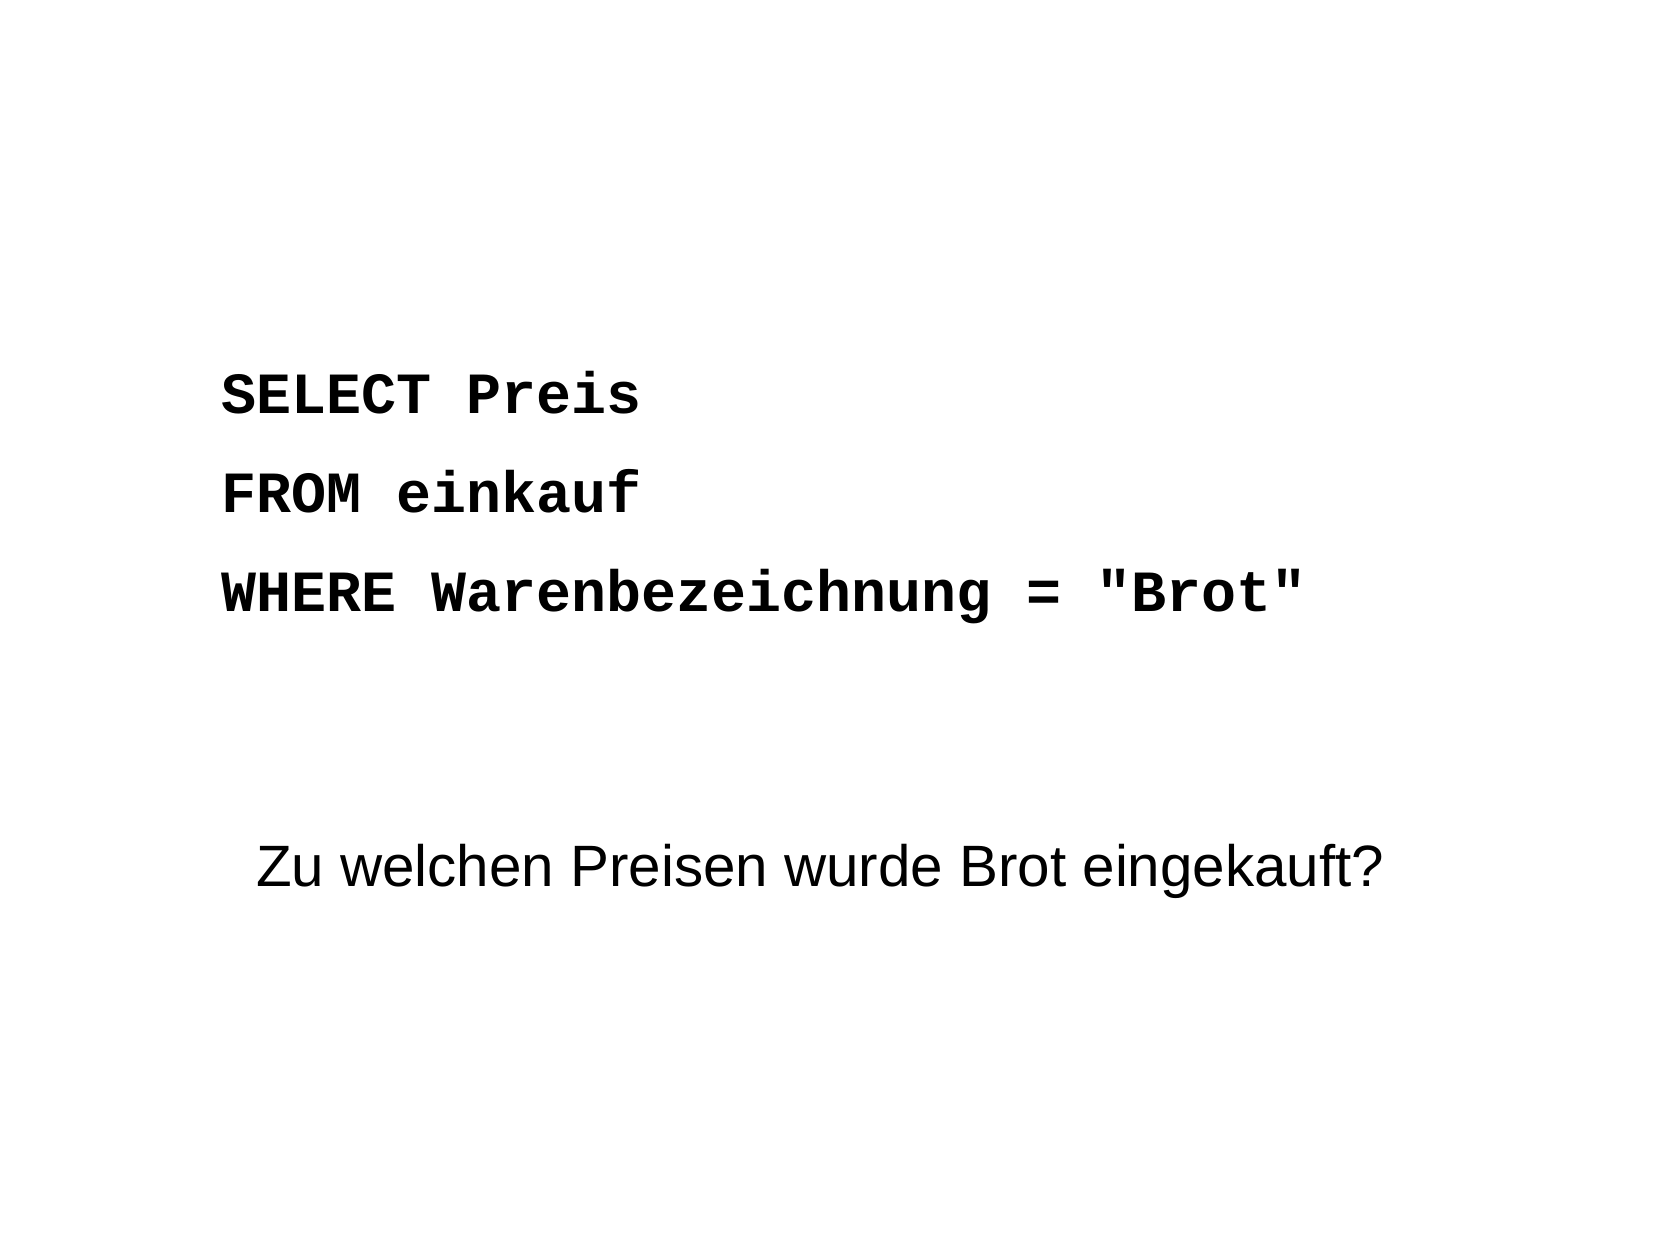

SELECT Preis
FROM einkauf
WHERE Warenbezeichnung = "Brot"
# Zu welchen Preisen wurde Brot eingekauft?